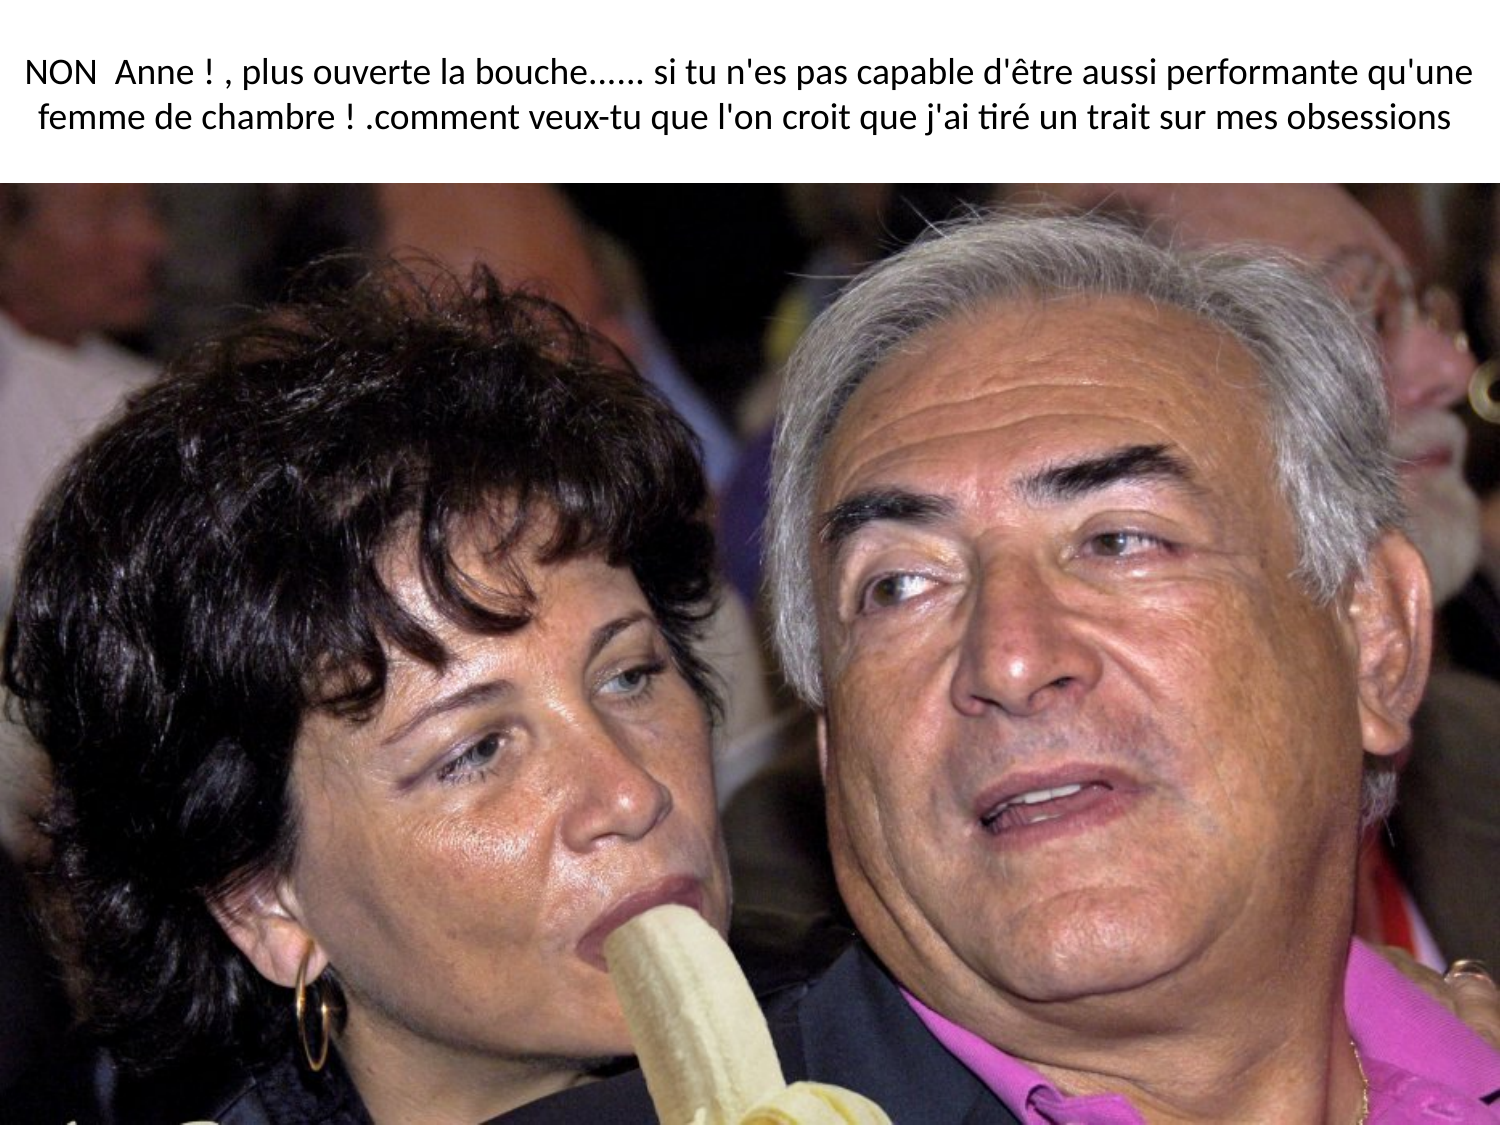

# NON  Anne ! , plus ouverte la bouche...... si tu n'es pas capable d'être aussi performante qu'une femme de chambre ! .comment veux-tu que l'on croit que j'ai tiré un trait sur mes obsessions